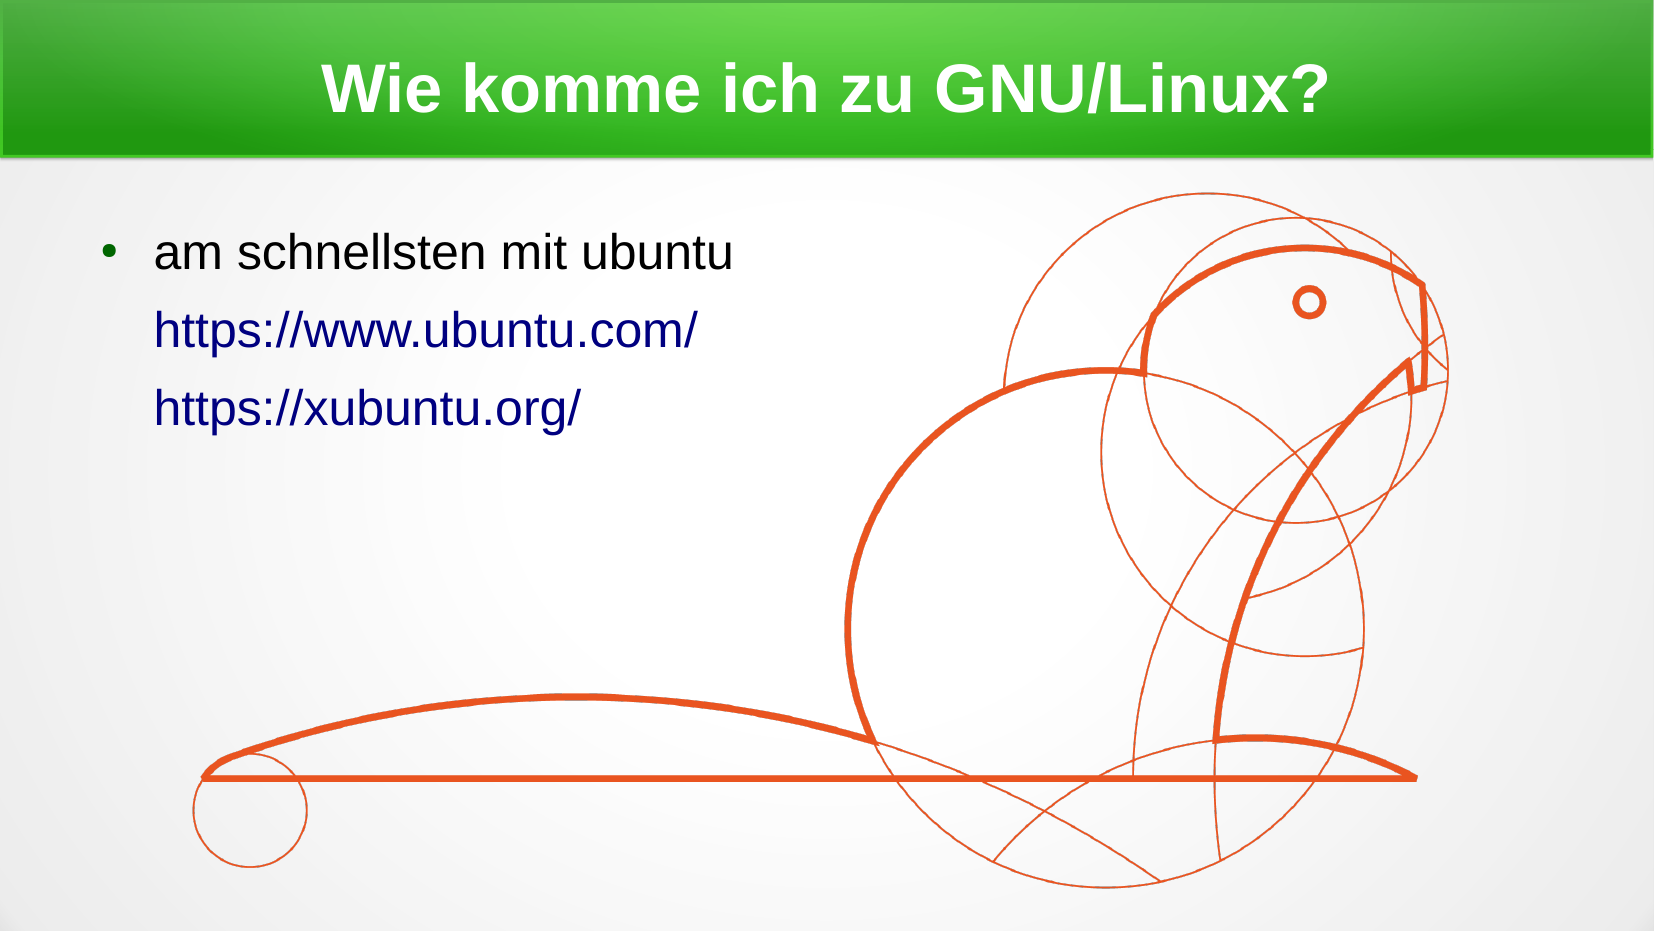

# Wie komme ich zu GNU/Linux?
am schnellsten mit ubuntu
https://www.ubuntu.com/
https://xubuntu.org/